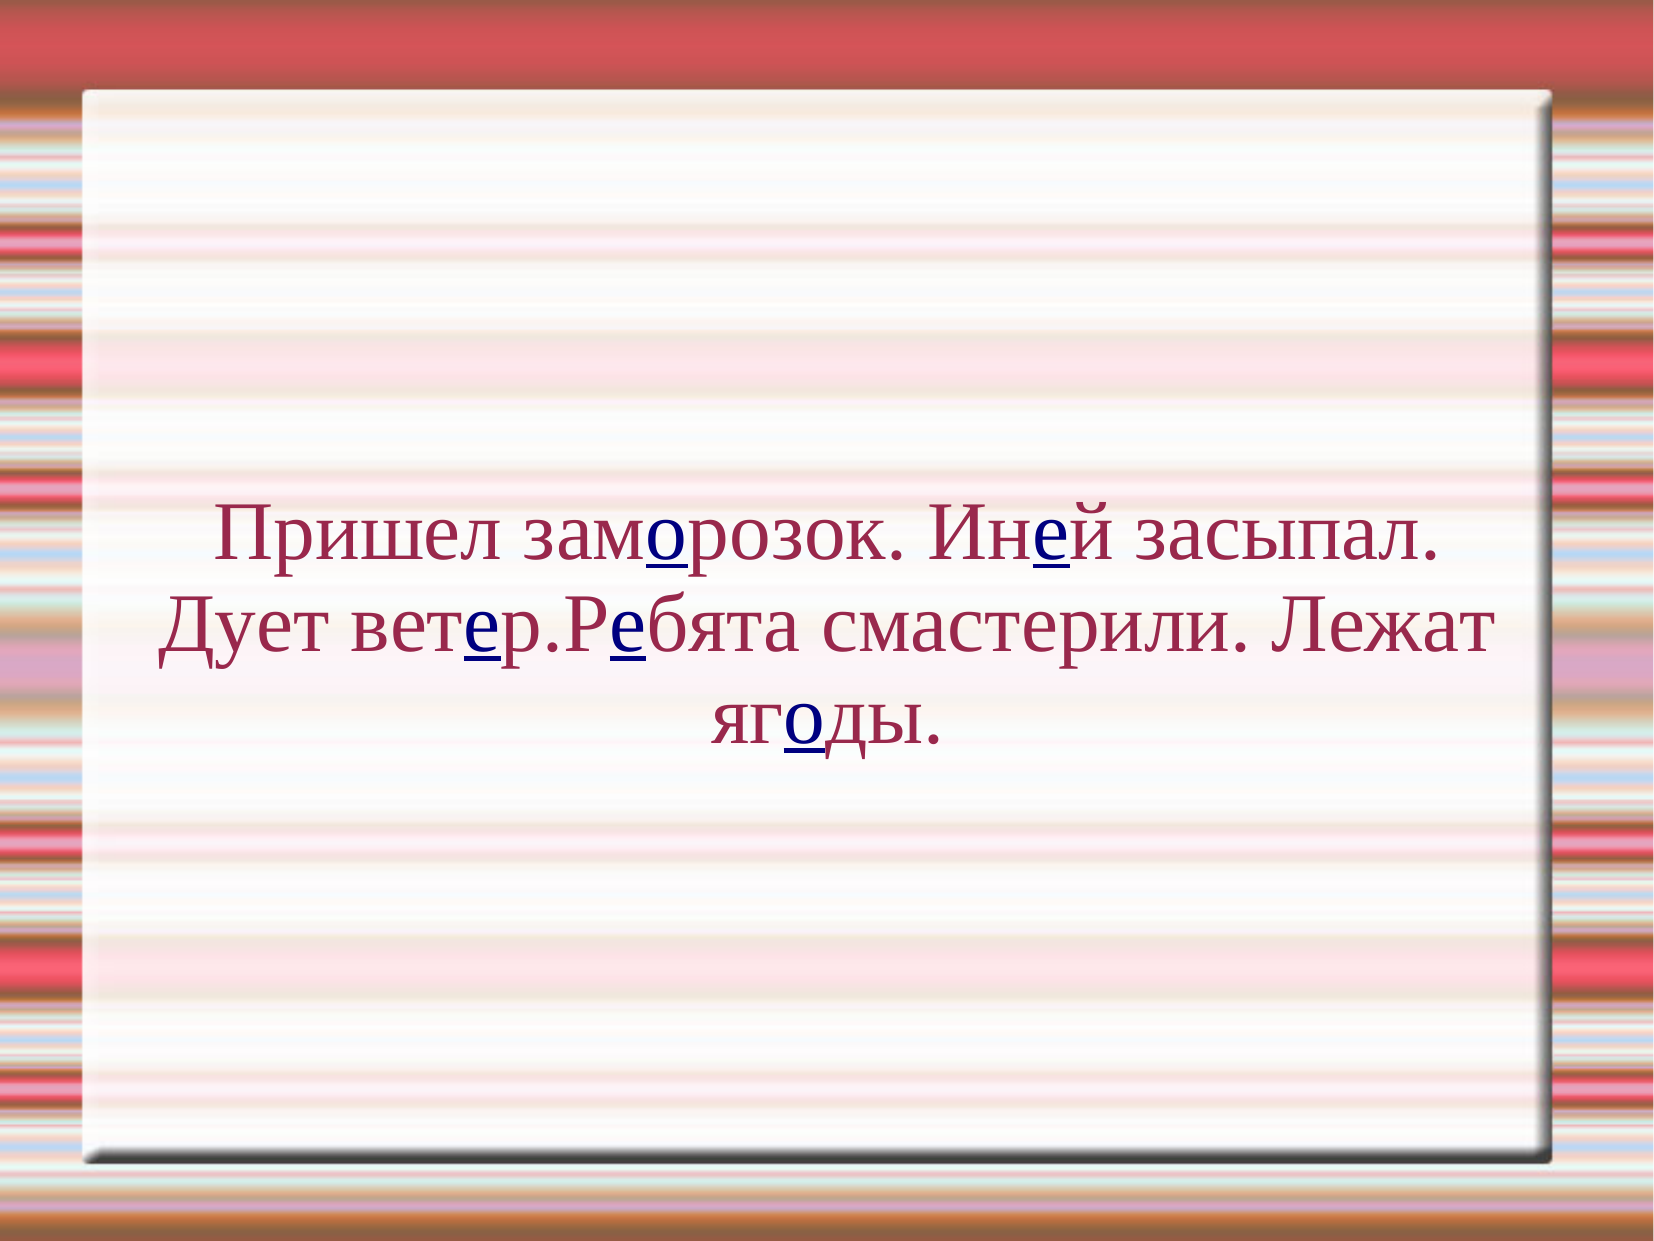

# Пришел заморозок. Иней засыпал. Дует ветер.Ребята смастерили. Лежат ягоды.